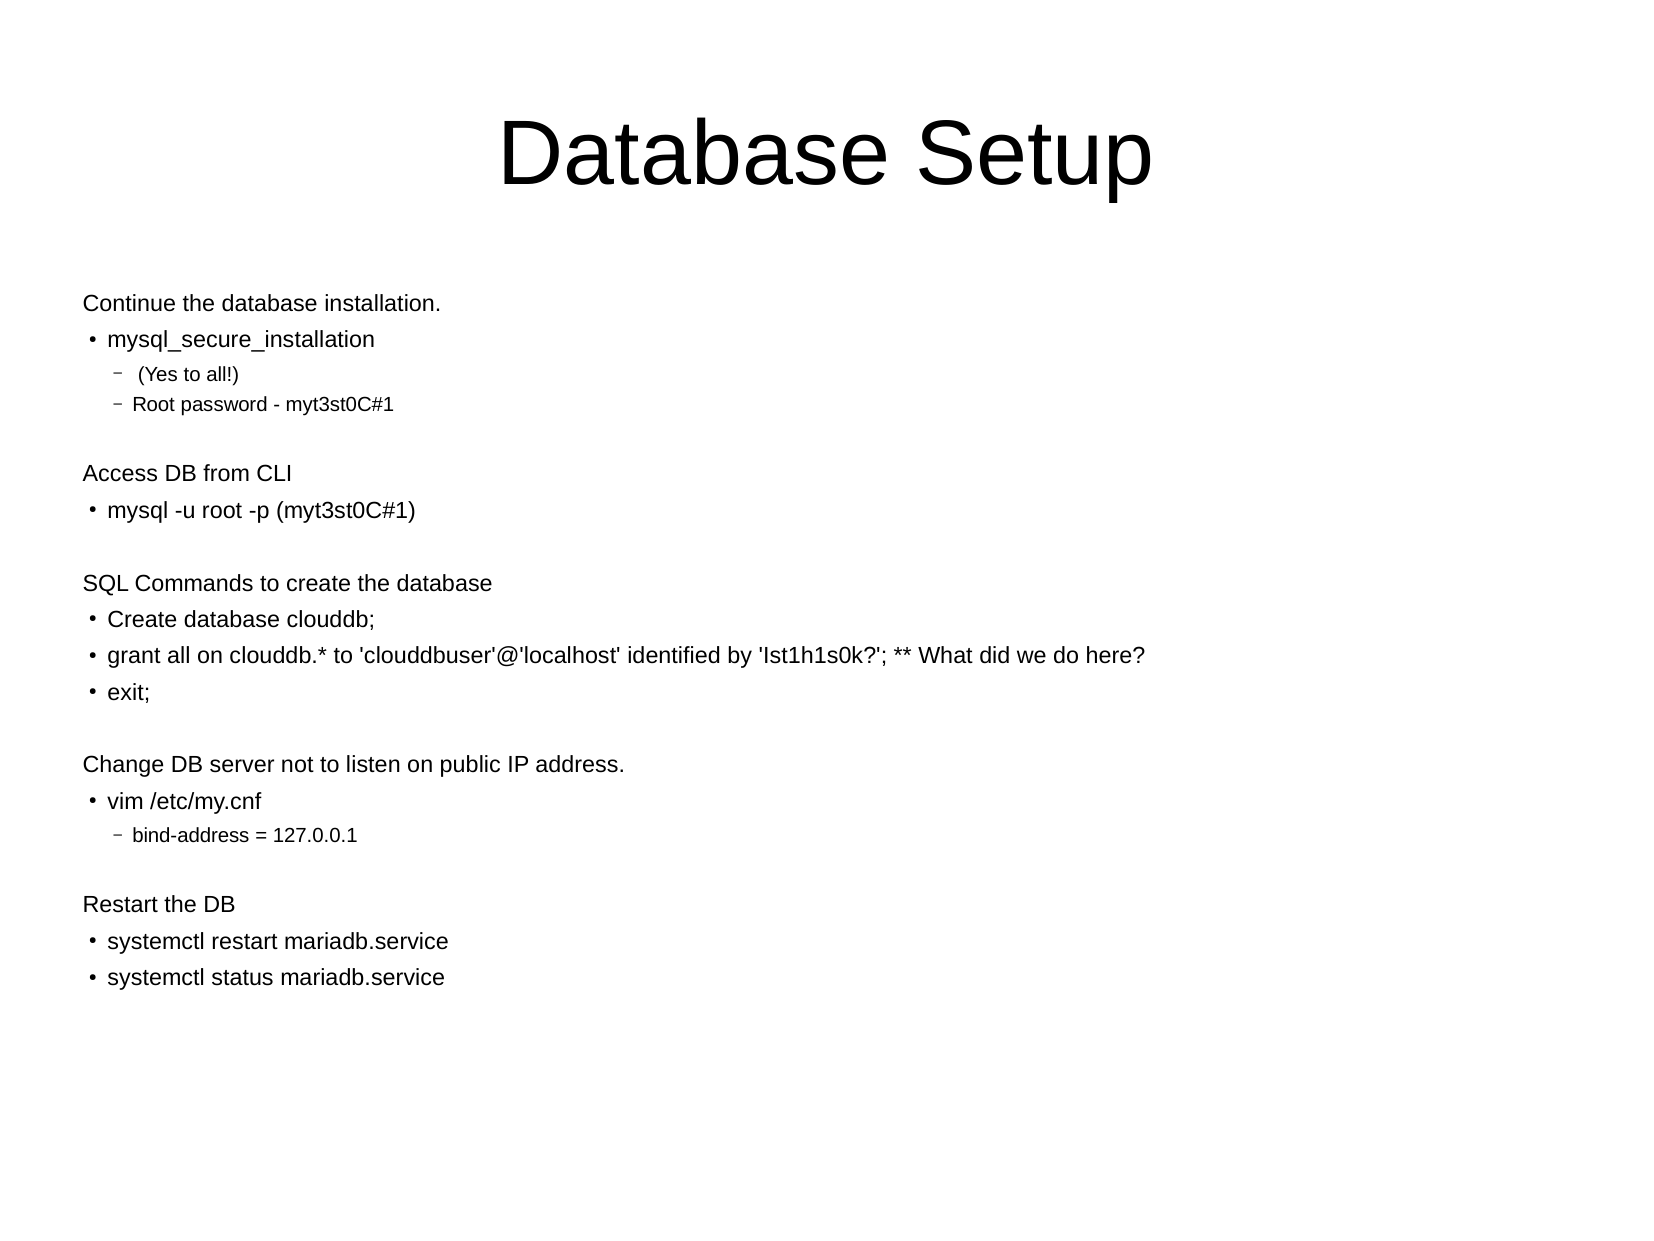

# Database Setup
Continue the database installation.
mysql_secure_installation
 (Yes to all!)
Root password - myt3st0C#1
Access DB from CLI
mysql -u root -p (myt3st0C#1)
SQL Commands to create the database
Create database clouddb;
grant all on clouddb.* to 'clouddbuser'@'localhost' identified by 'Ist1h1s0k?'; ** What did we do here?
exit;
Change DB server not to listen on public IP address.
vim /etc/my.cnf
bind-address = 127.0.0.1
Restart the DB
systemctl restart mariadb.service
systemctl status mariadb.service